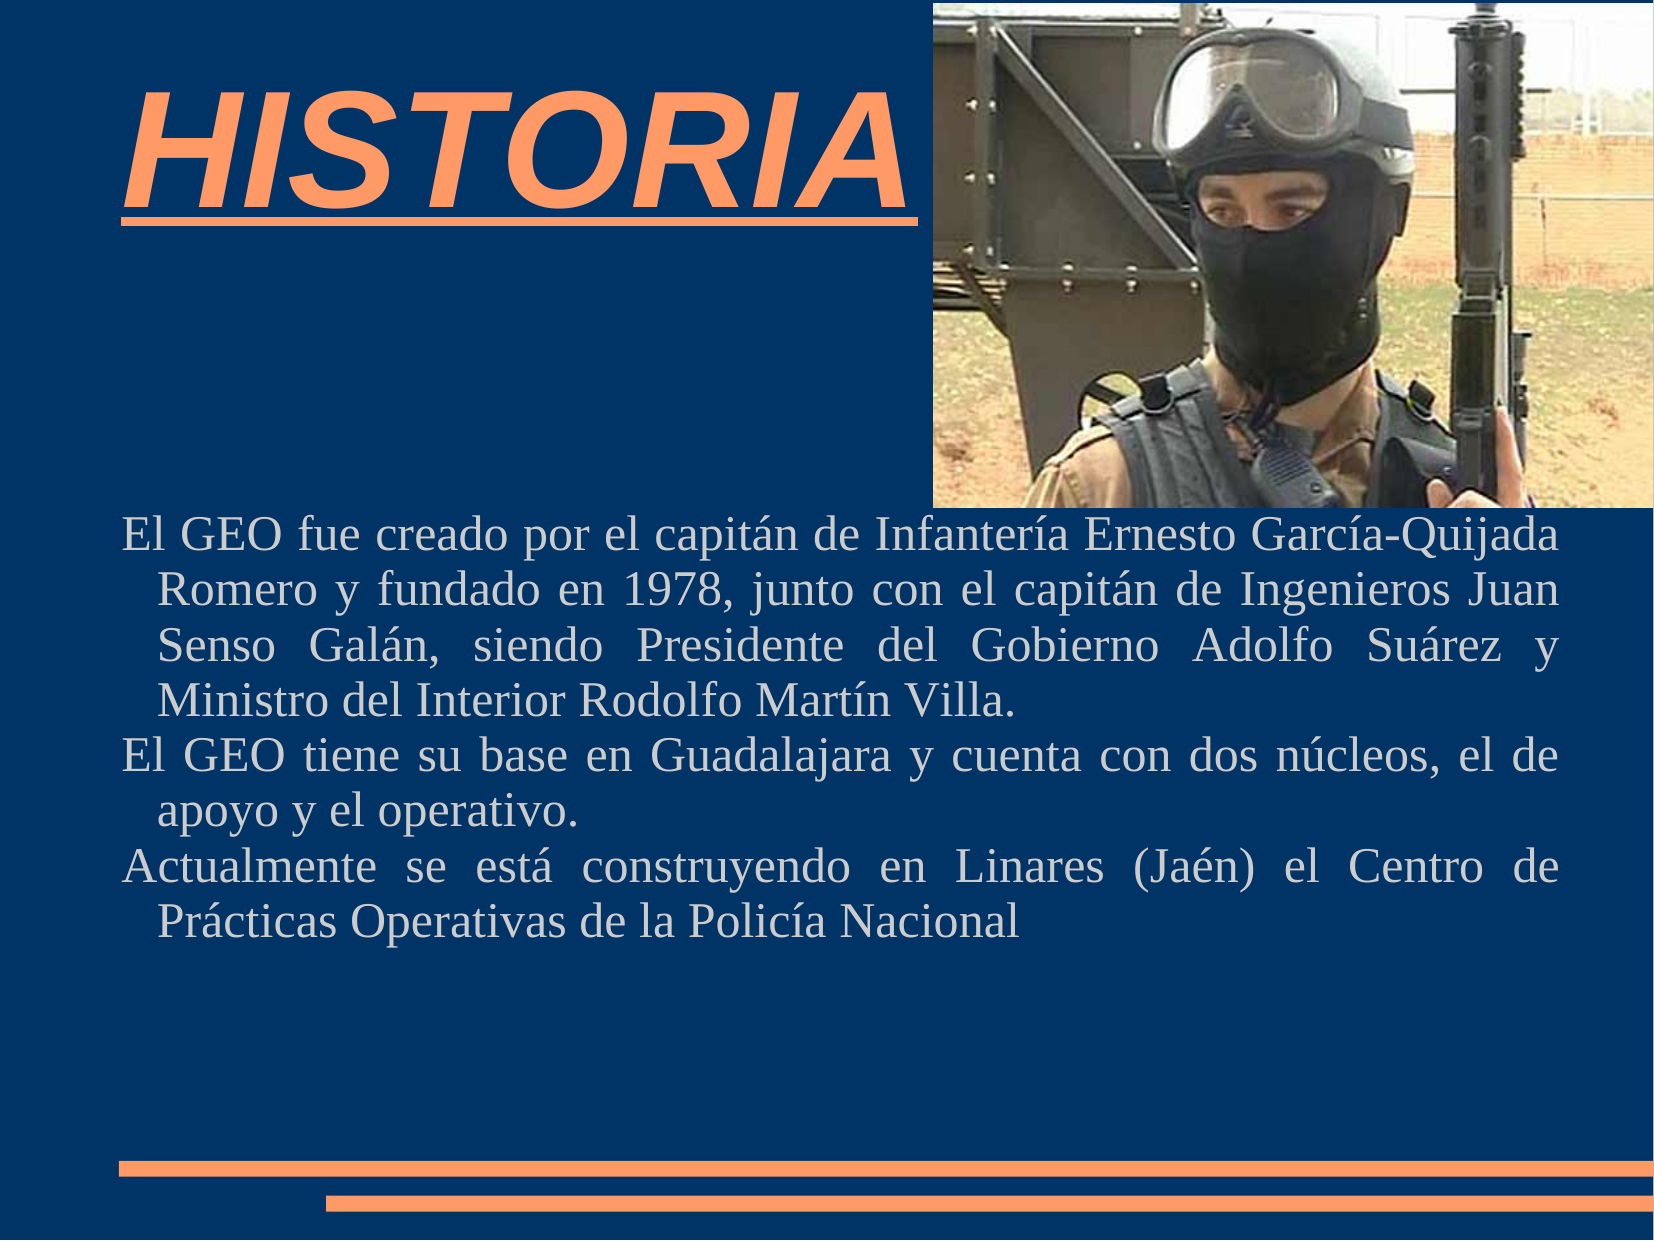

# HISTORIA
El GEO fue creado por el capitán de Infantería Ernesto García-Quijada Romero y fundado en 1978, junto con el capitán de Ingenieros Juan Senso Galán, siendo Presidente del Gobierno Adolfo Suárez y Ministro del Interior Rodolfo Martín Villa.
El GEO tiene su base en Guadalajara y cuenta con dos núcleos, el de apoyo y el operativo.
Actualmente se está construyendo en Linares (Jaén) el Centro de Prácticas Operativas de la Policía Nacional